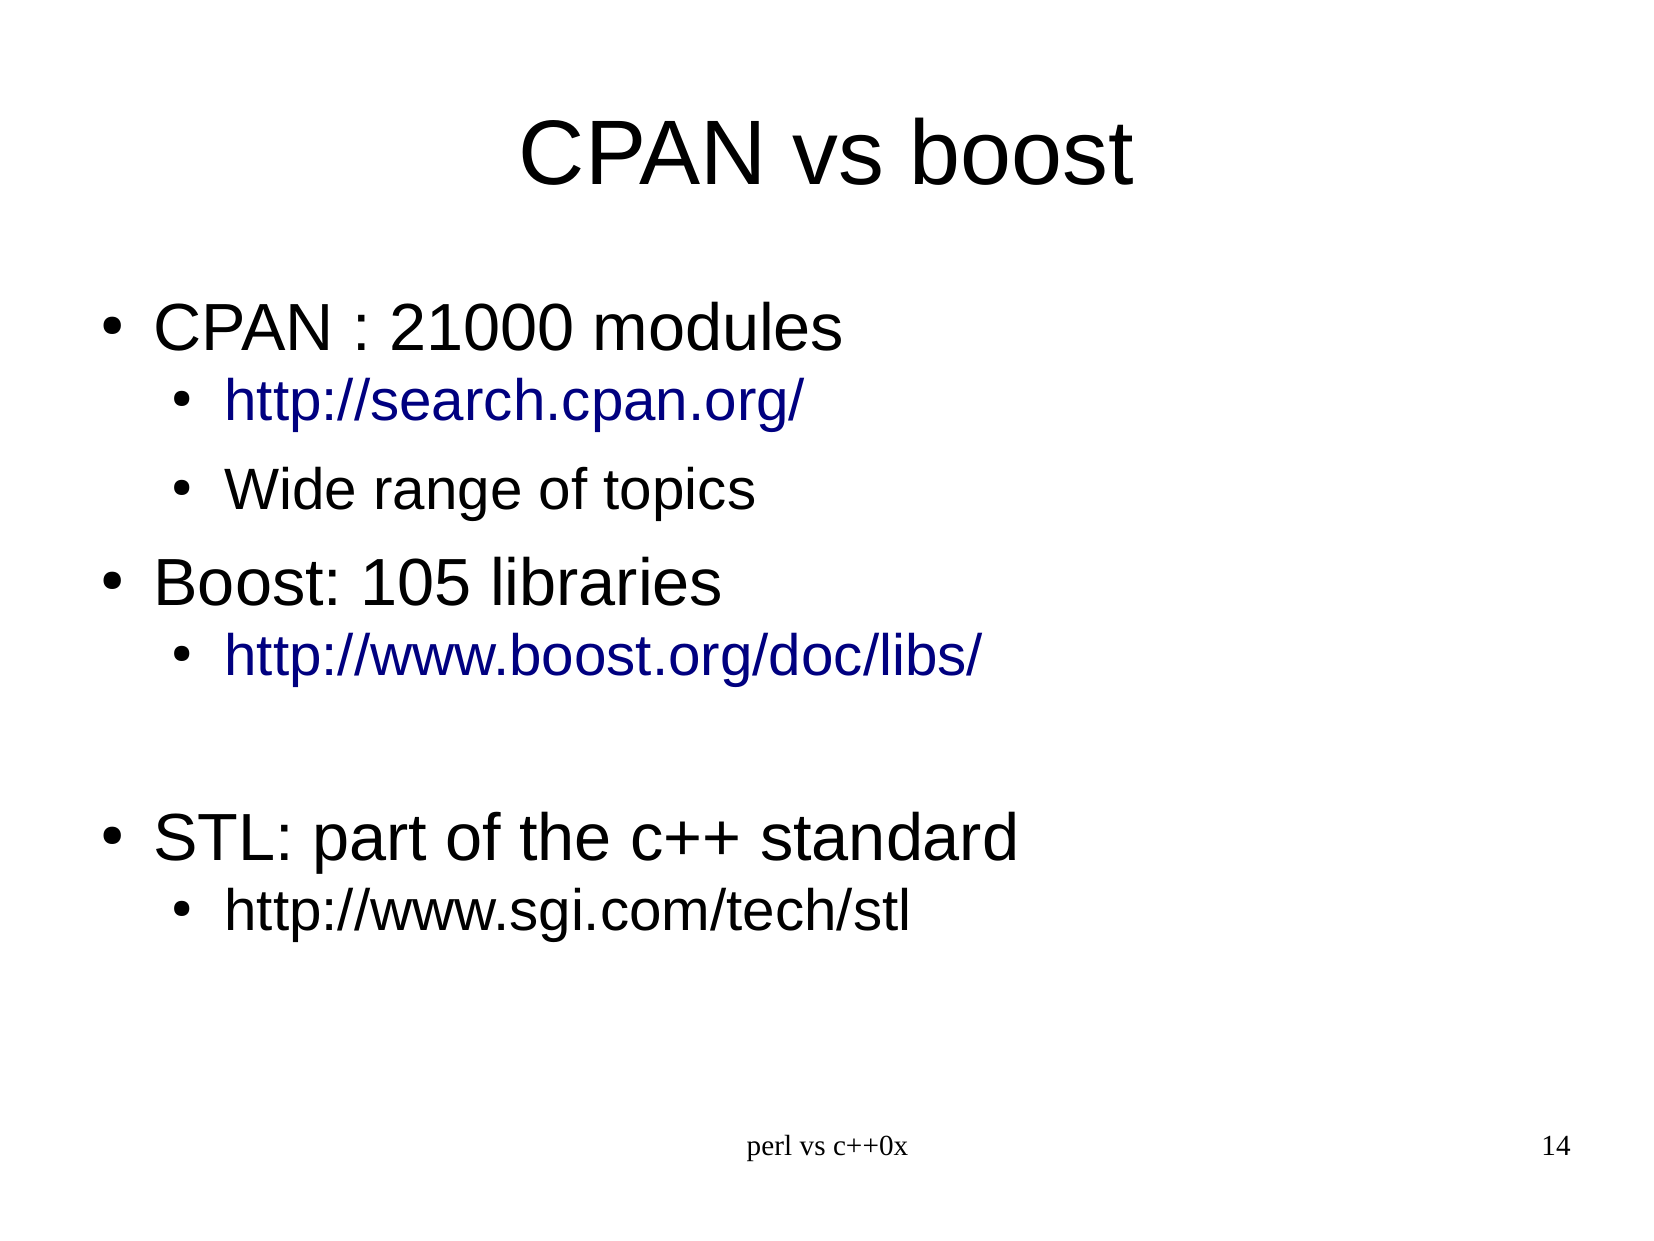

# CPAN vs boost
CPAN : 21000 modules
http://search.cpan.org/
Wide range of topics
Boost: 105 libraries
http://www.boost.org/doc/libs/
STL: part of the c++ standard
http://www.sgi.com/tech/stl
perl vs c++0x
14